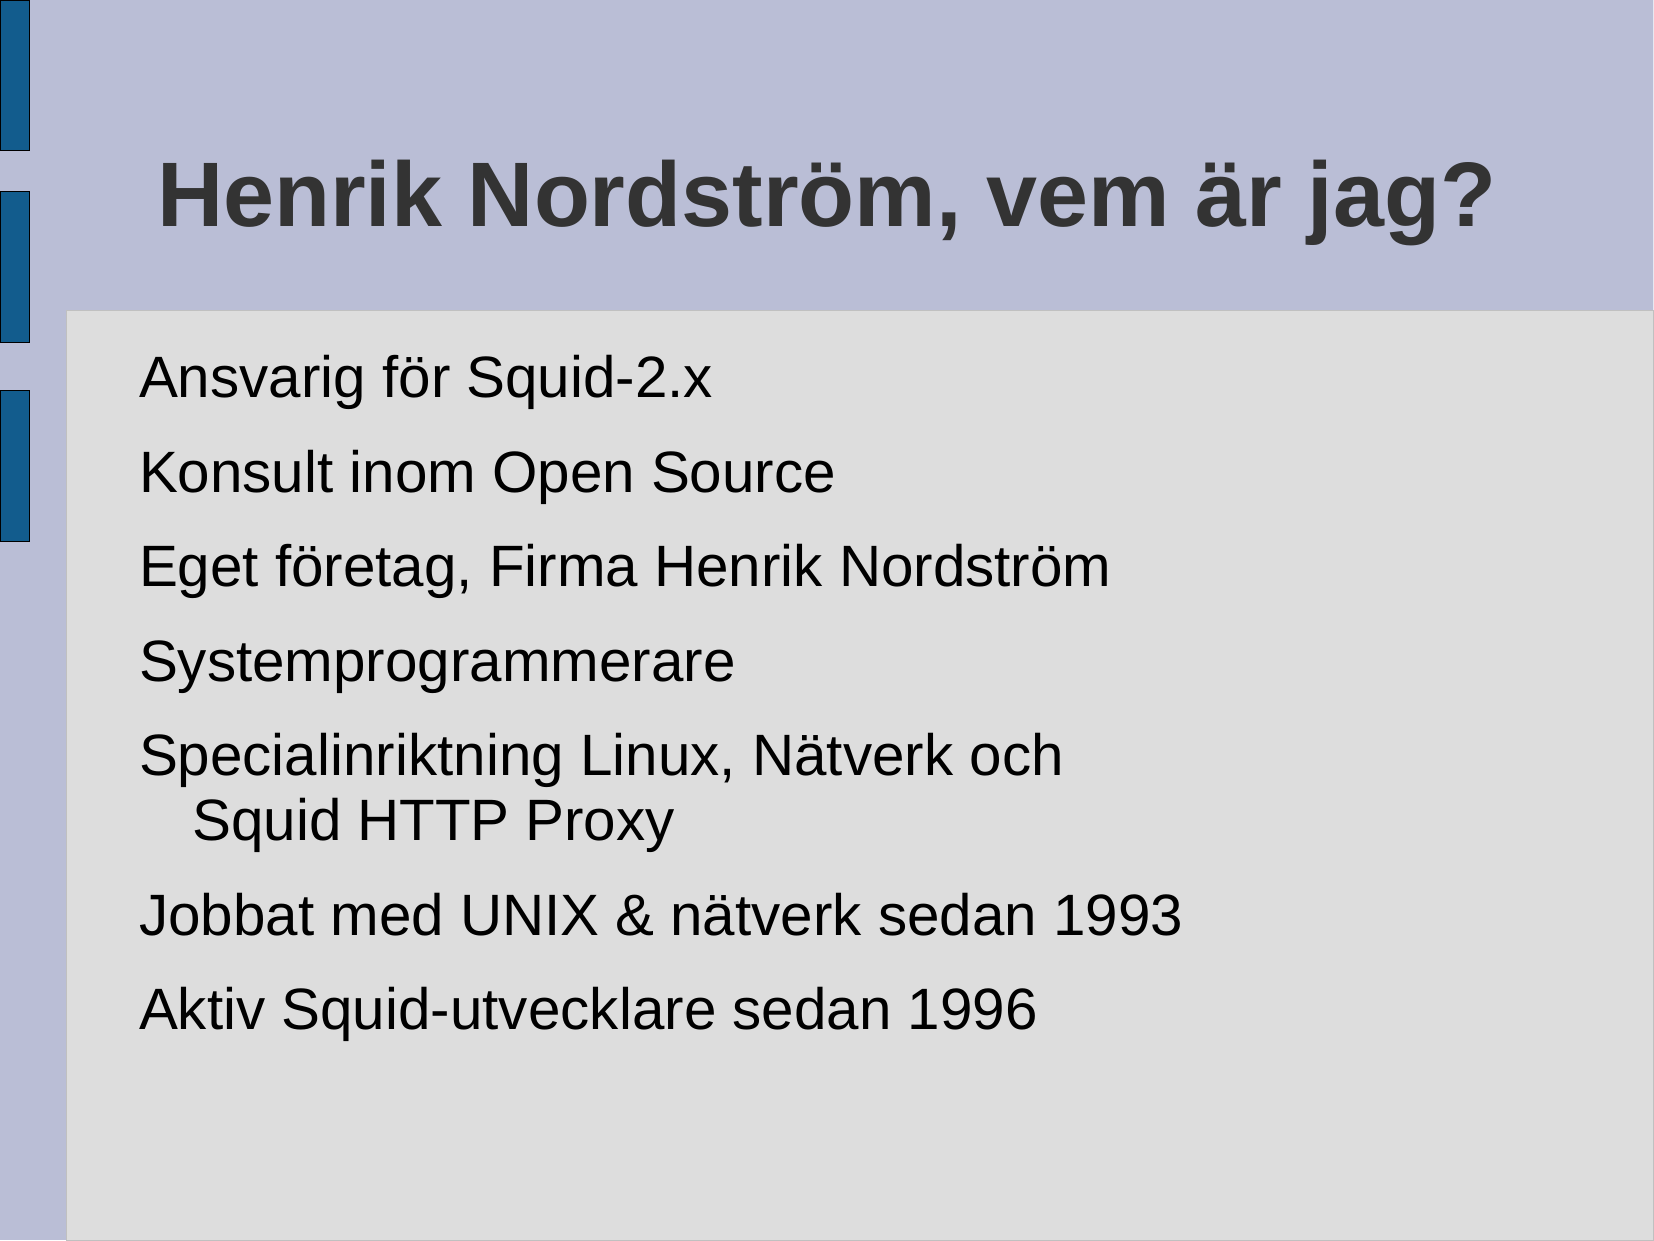

# Henrik Nordström, vem är jag?
Ansvarig för Squid-2.x
Konsult inom Open Source
Eget företag, Firma Henrik Nordström
Systemprogrammerare
Specialinriktning Linux, Nätverk och
Squid HTTP Proxy
Jobbat med UNIX & nätverk sedan 1993
Aktiv Squid-utvecklare sedan 1996